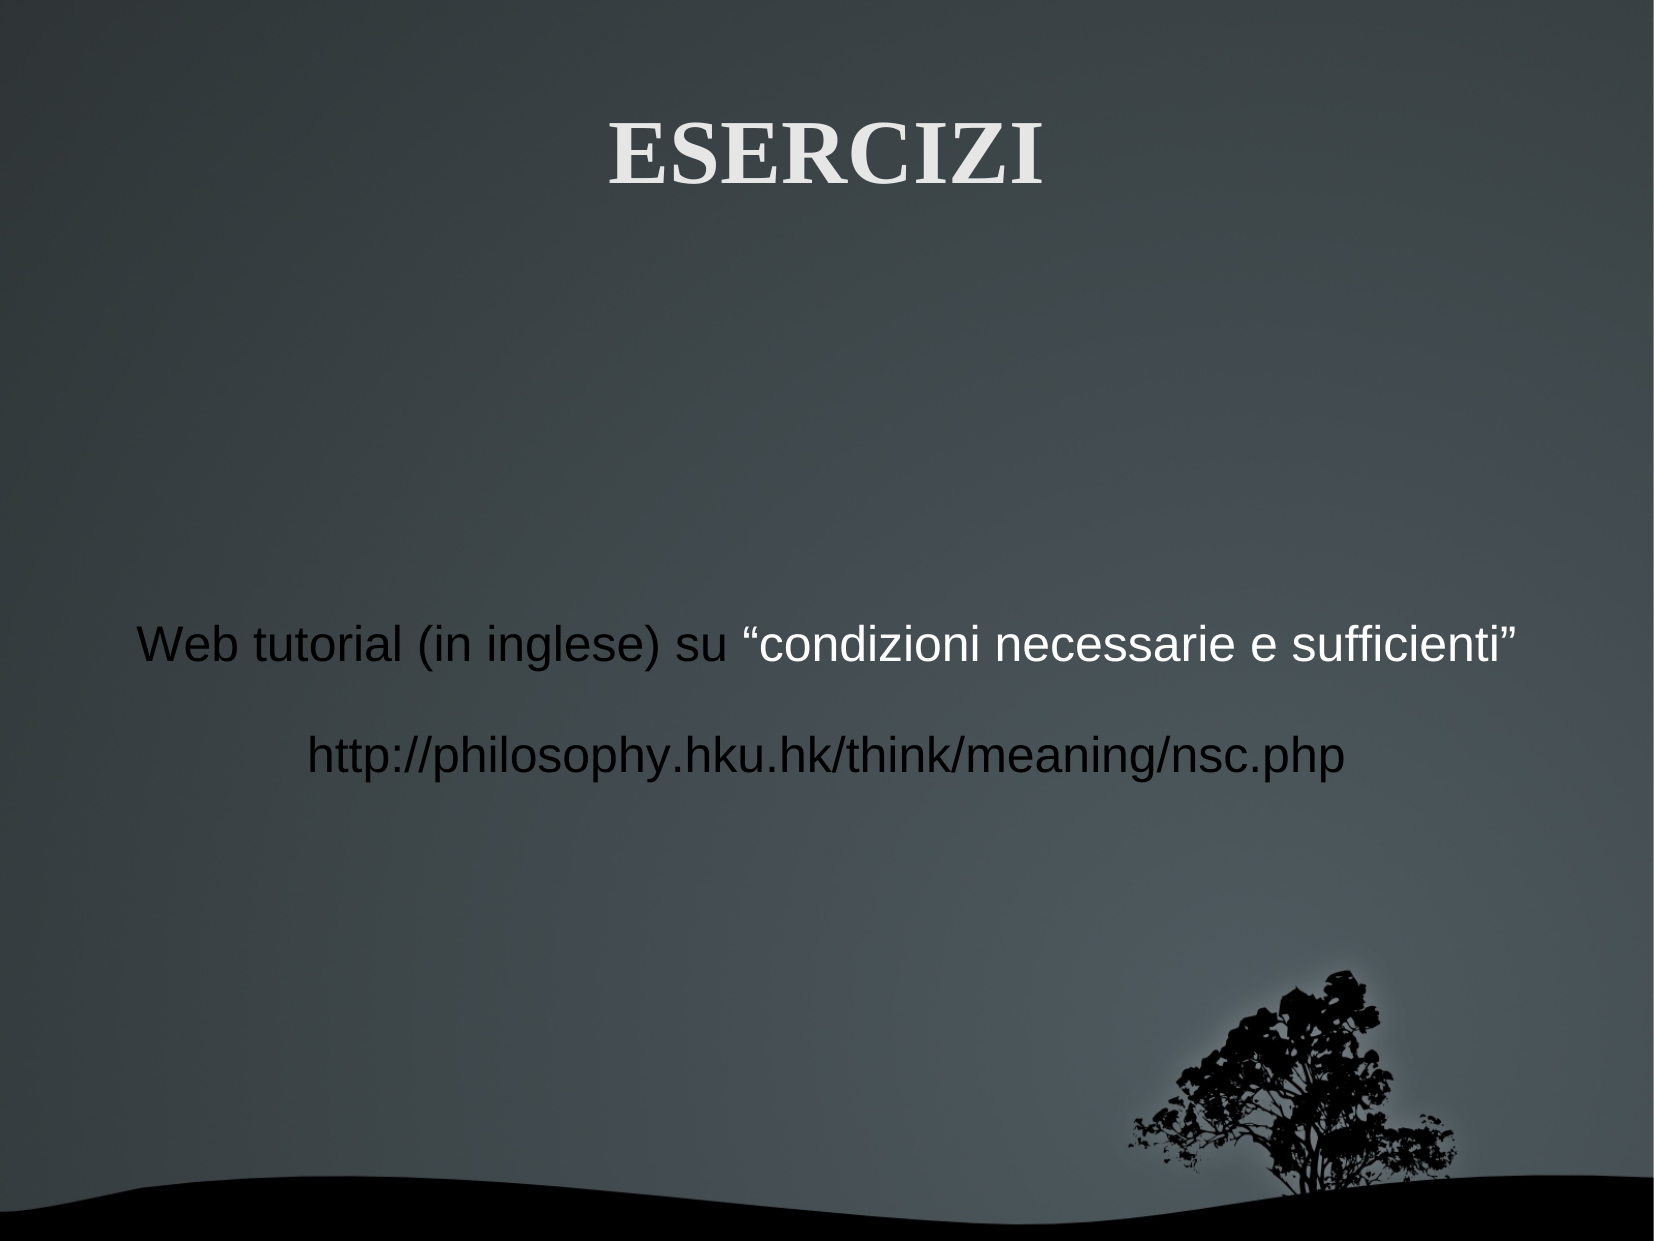

# ESERCIZI
Web tutorial (in inglese) su “condizioni necessarie e sufficienti”
http://philosophy.hku.hk/think/meaning/nsc.php